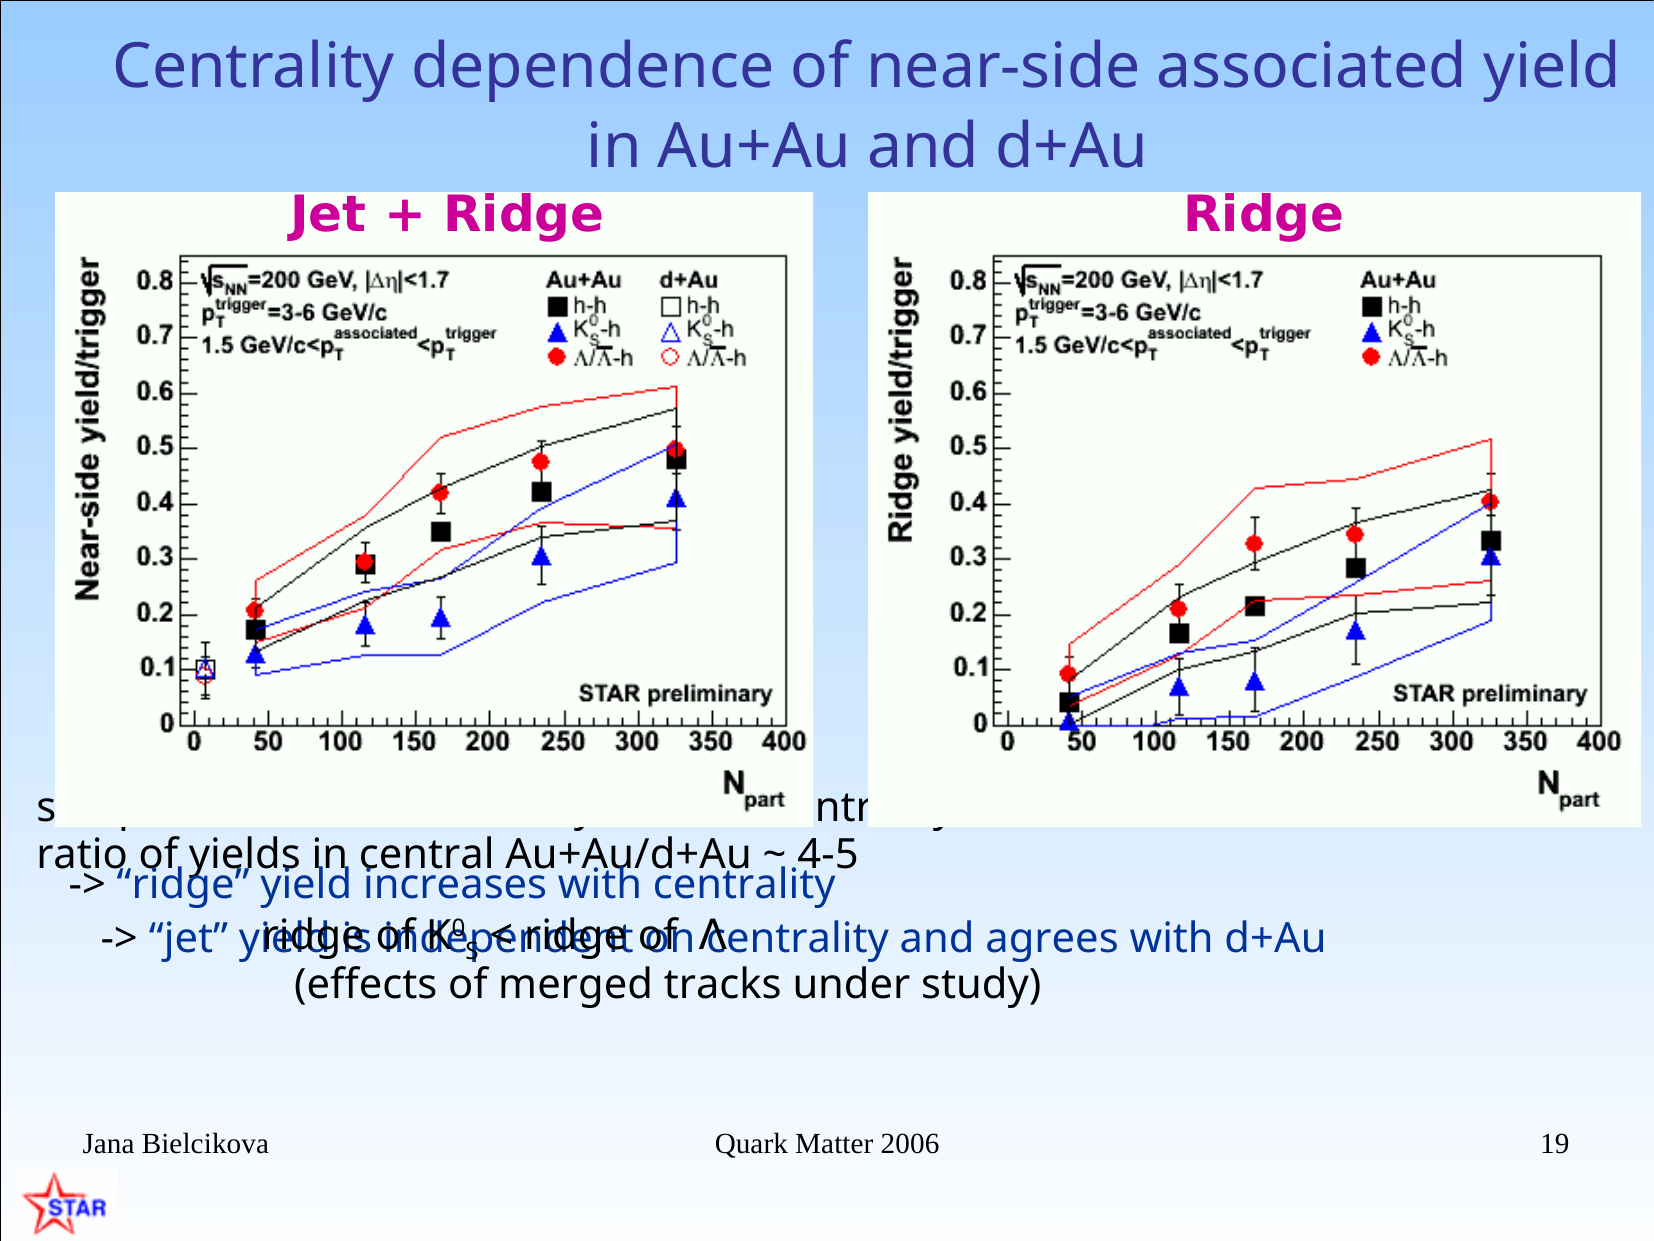

# Centrality dependence of near-side associated yield in Au+Au and d+Au
Jet + Ridge
Jet
Ridge
 -> “ridge” yield increases with centrality
 ridge of K0S < ridge ofΛ
 -> “jet” yield is independent on centrality and agrees with d+Au
 (effects of merged tracks under study)
 steep increase of near-side yield with centrality in Au+Au
 ratio of yields in central Au+Au/d+Au ~ 4-5
Jana Bielcikova
Quark Matter 2006
19